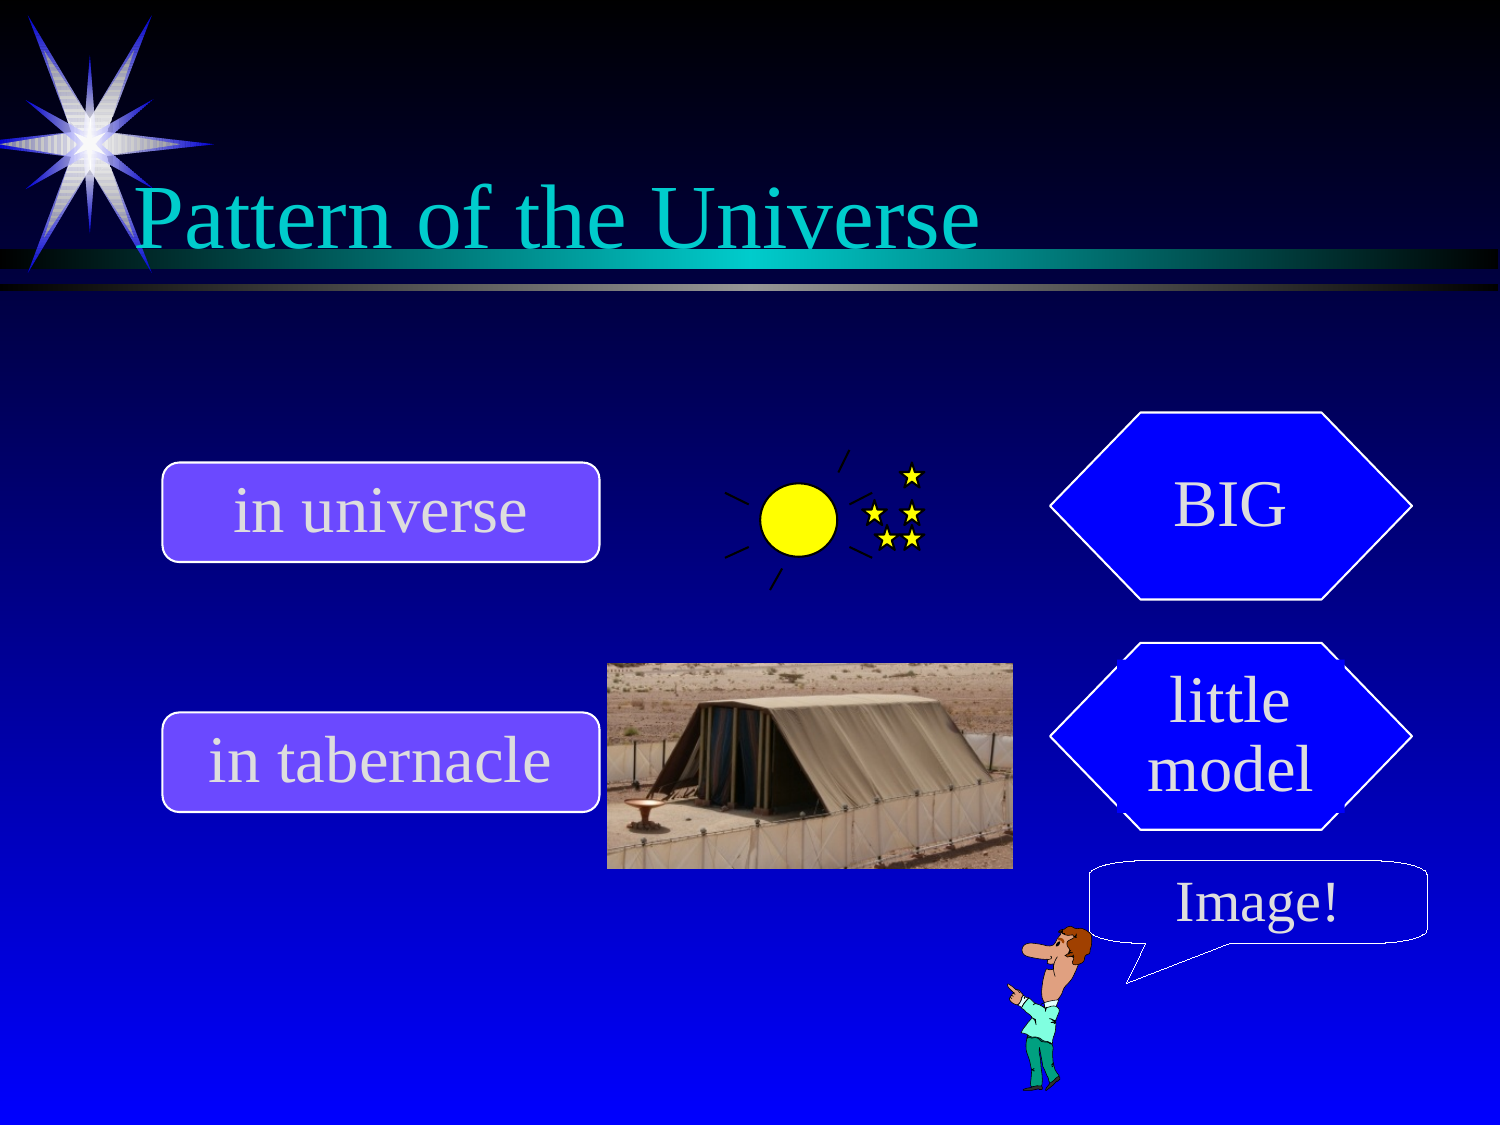

# Pattern of the Universe
BIG
in universe
little
model
in tabernacle
Image!